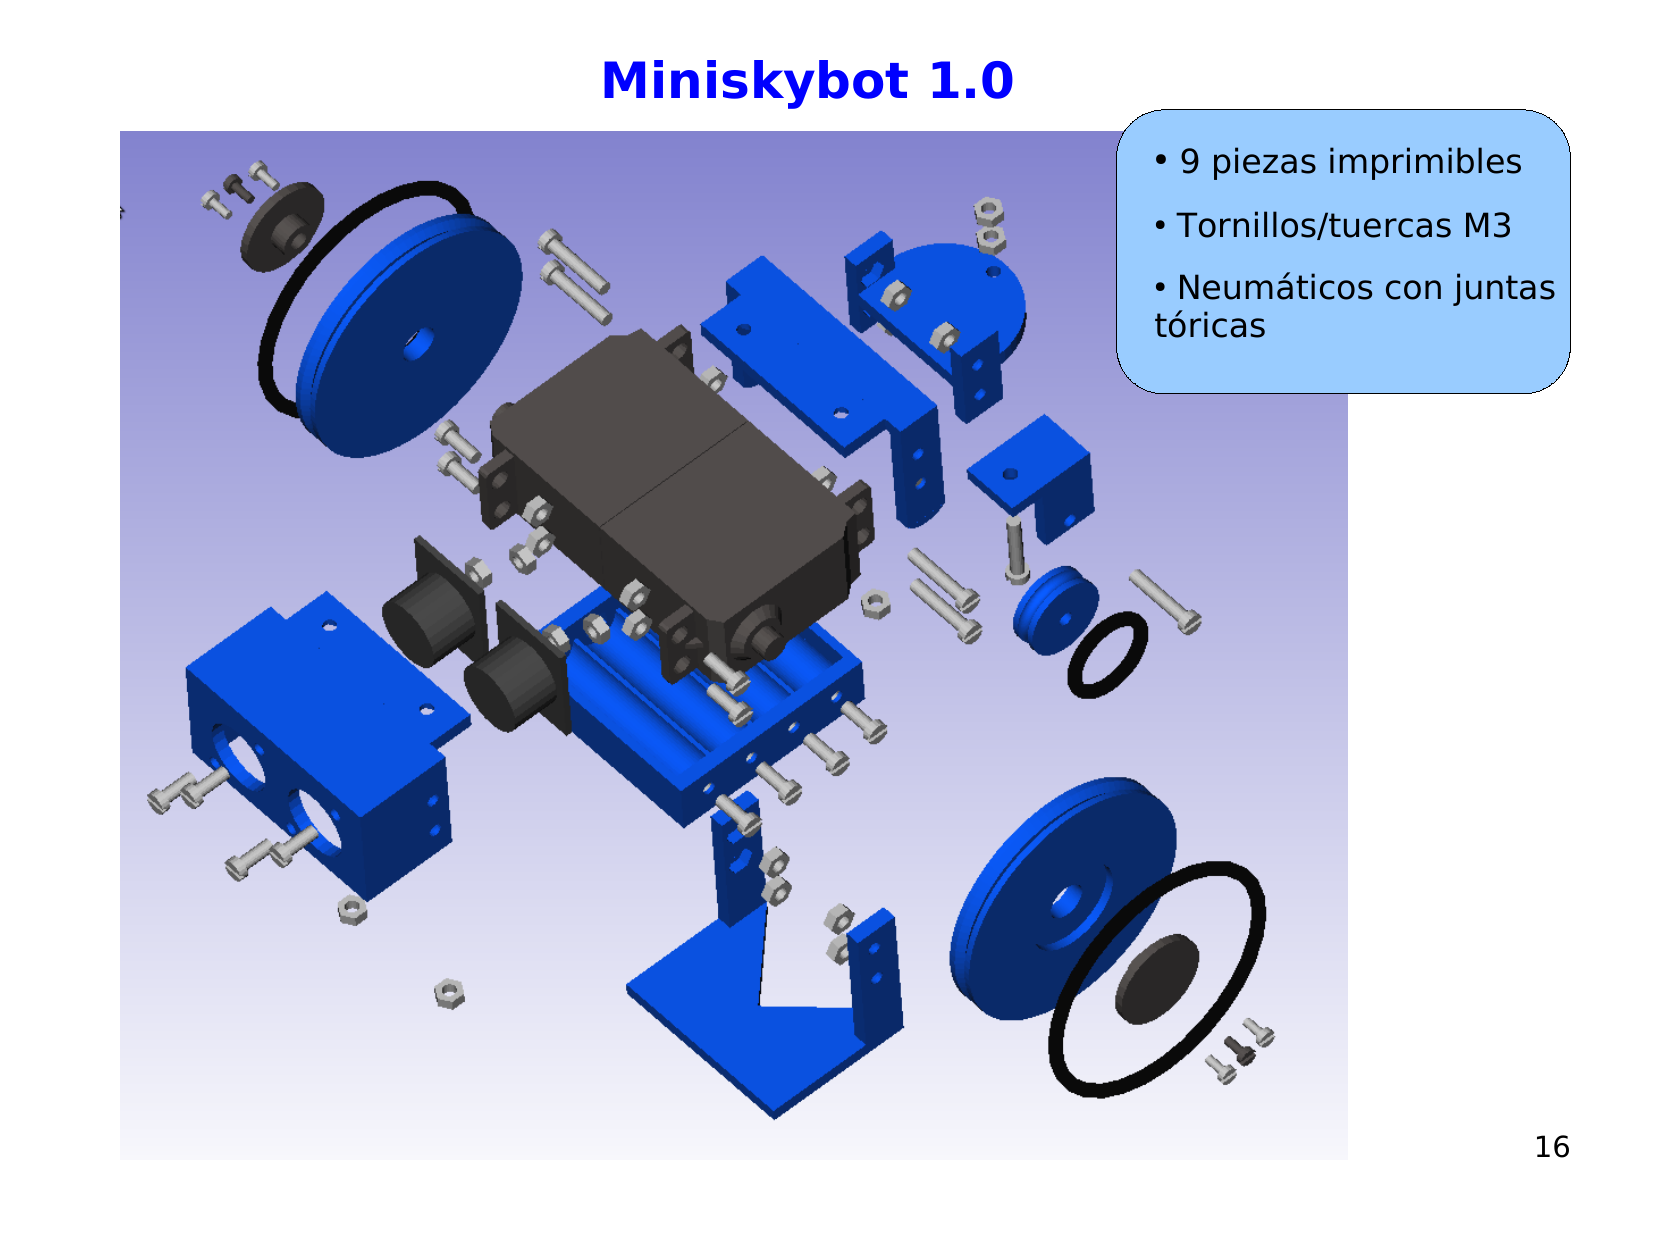

Miniskybot 1.0
 9 piezas imprimibles
 Tornillos/tuercas M3
 Neumáticos con juntas tóricas
16